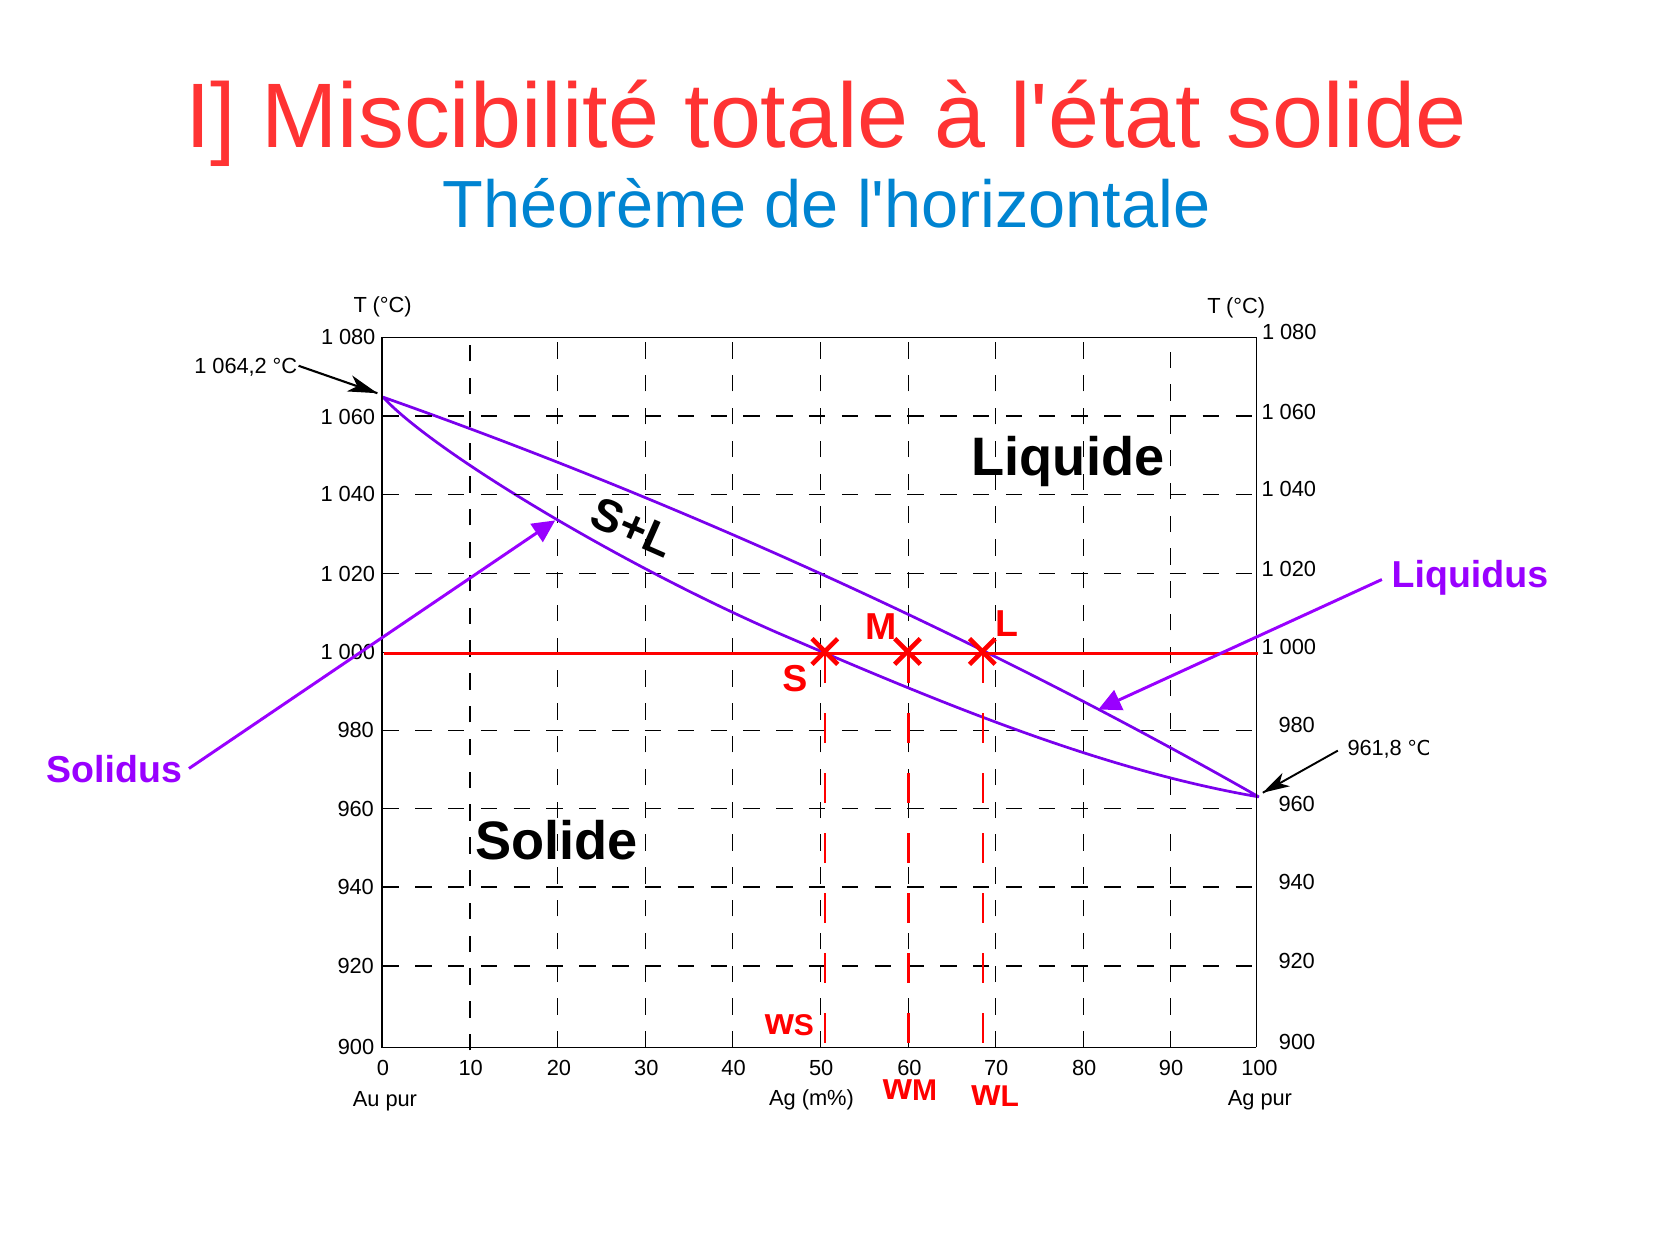

# I] Miscibilité totale à l'état solide Théorème de l'horizontale
Liquide
Liquidus
S+L
L
M
S
Solidus
Solide
wS
wM
wL